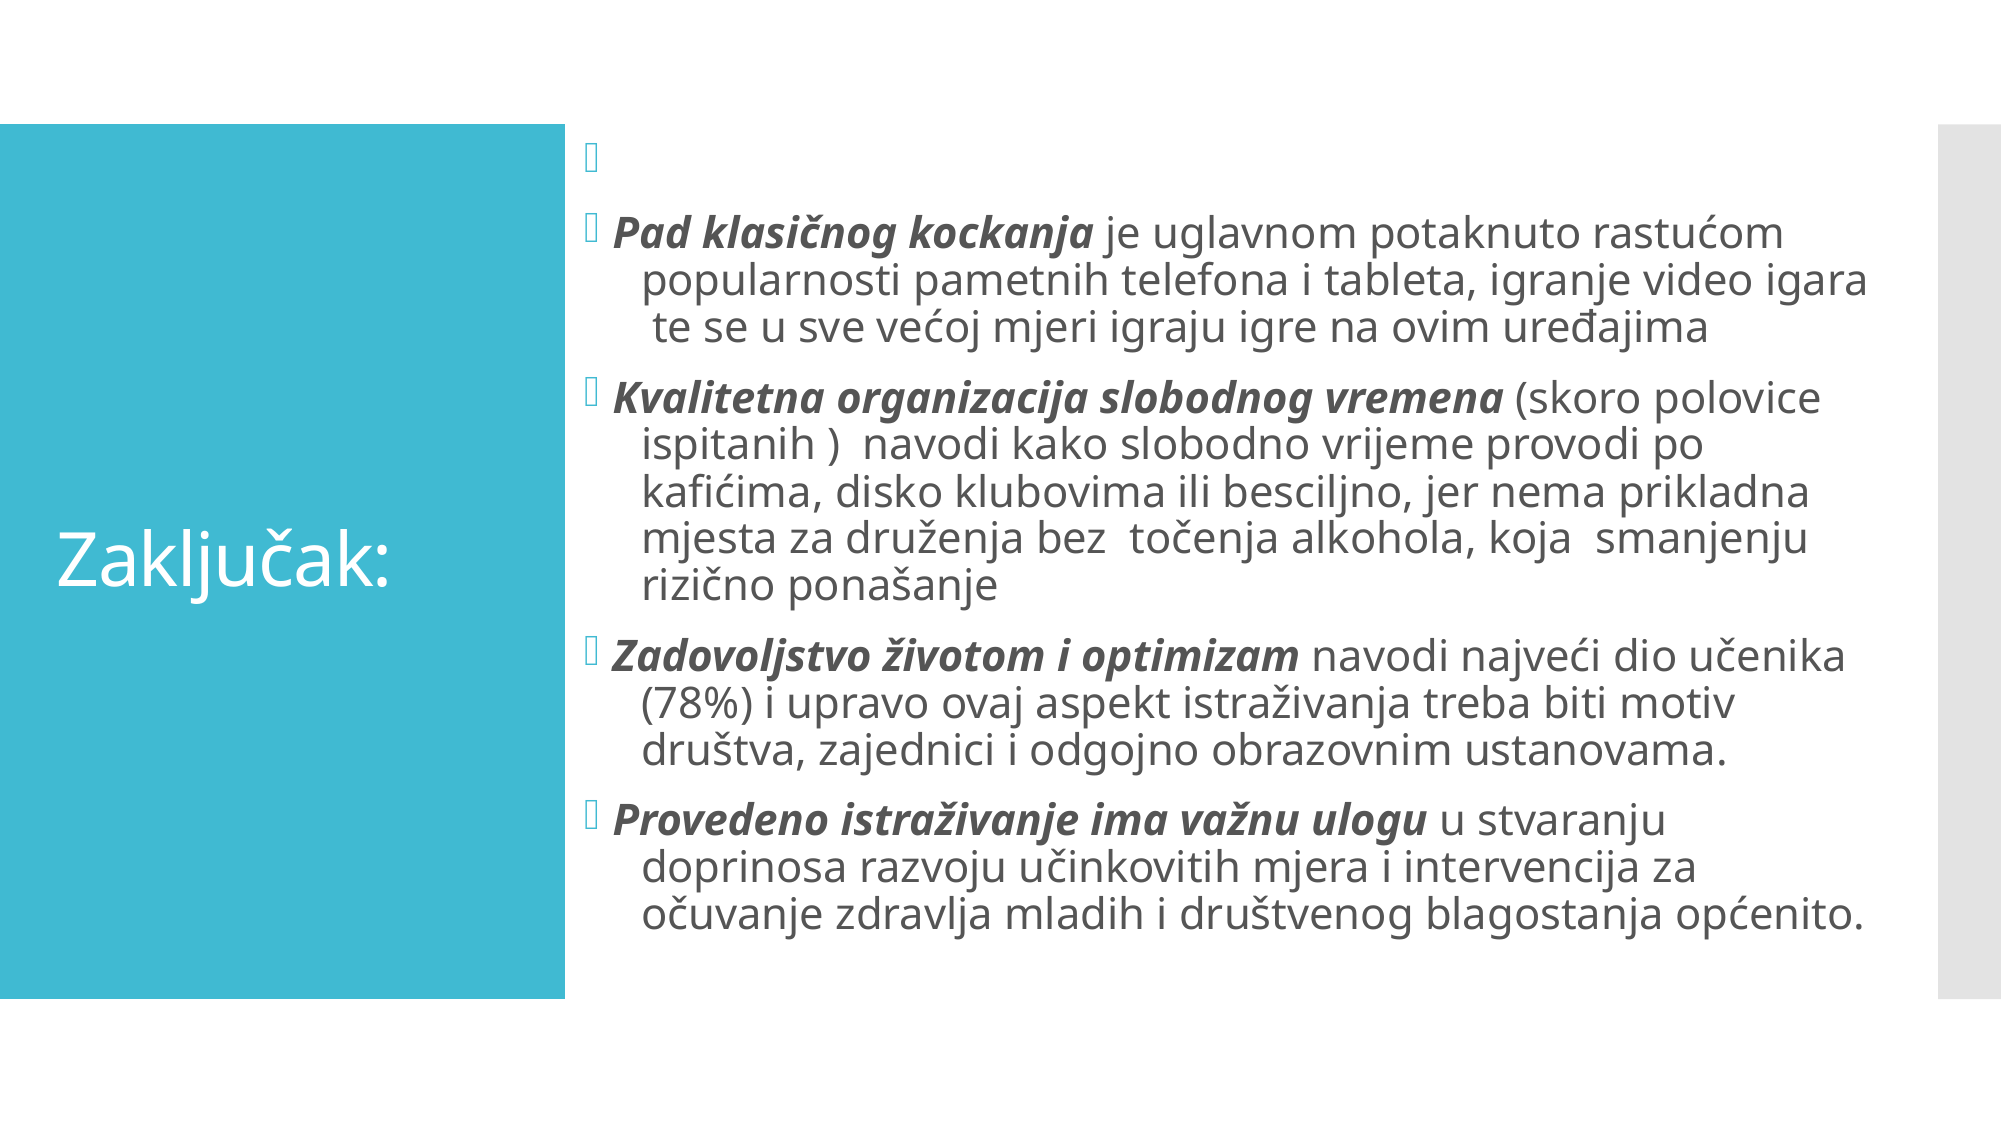

Pad klasičnog kockanja je uglavnom potaknuto rastućom popularnosti pametnih telefona i tableta, igranje video igara te se u sve većoj mjeri igraju igre na ovim uređajima
Kvalitetna organizacija slobodnog vremena (skoro polovice ispitanih ) navodi kako slobodno vrijeme provodi po kafićima, disko klubovima ili besciljno, jer nema prikladna mjesta za druženja bez točenja alkohola, koja smanjenju rizično ponašanje
Zadovoljstvo životom i optimizam navodi najveći dio učenika (78%) i upravo ovaj aspekt istraživanja treba biti motiv društva, zajednici i odgojno obrazovnim ustanovama.
Provedeno istraživanje ima važnu ulogu u stvaranju doprinosa razvoju učinkovitih mjera i intervencija za očuvanje zdravlja mladih i društvenog blagostanja općenito.
# Zaključak: